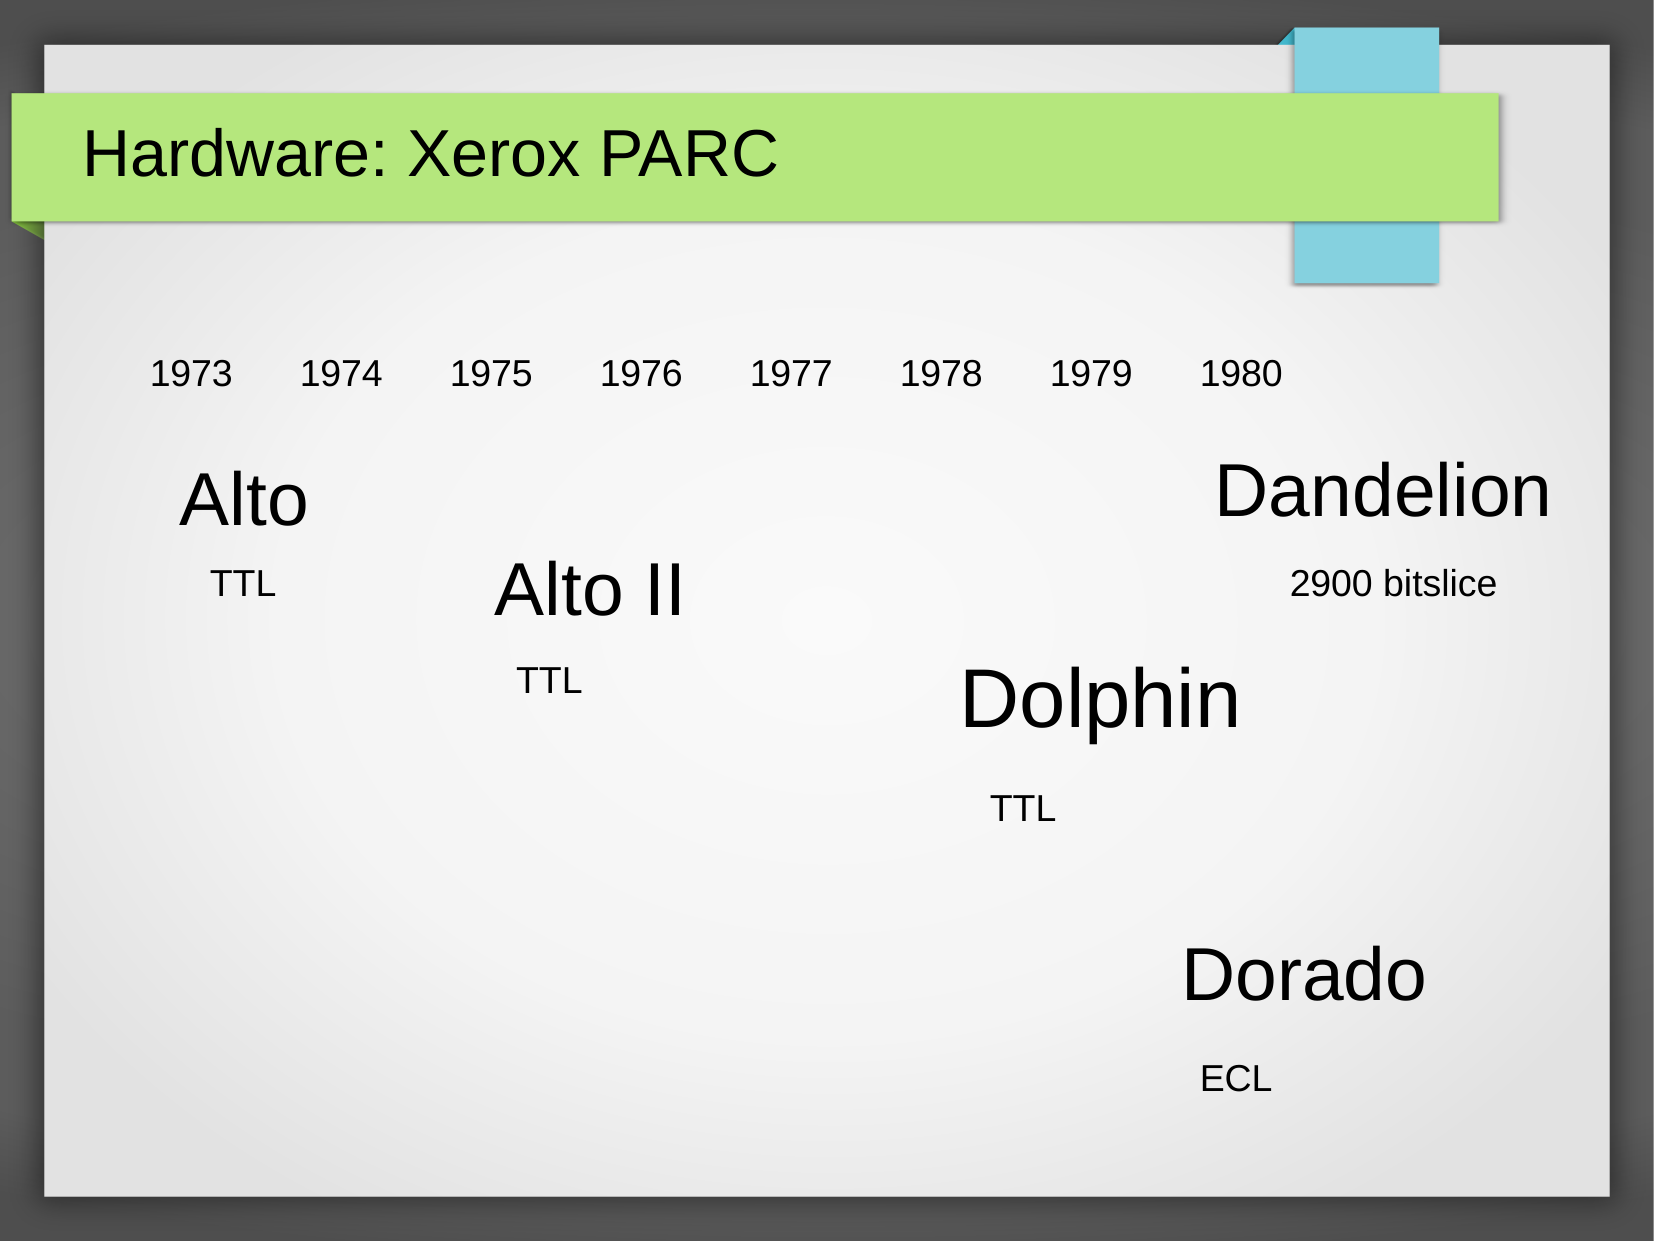

# Hardware: Xerox PARC
1973	1974	1975	1976	1977	1978	1979	1980
Dandelion
Alto
Alto II
TTL
2900 bitslice
Dolphin
TTL
TTL
Dorado
ECL